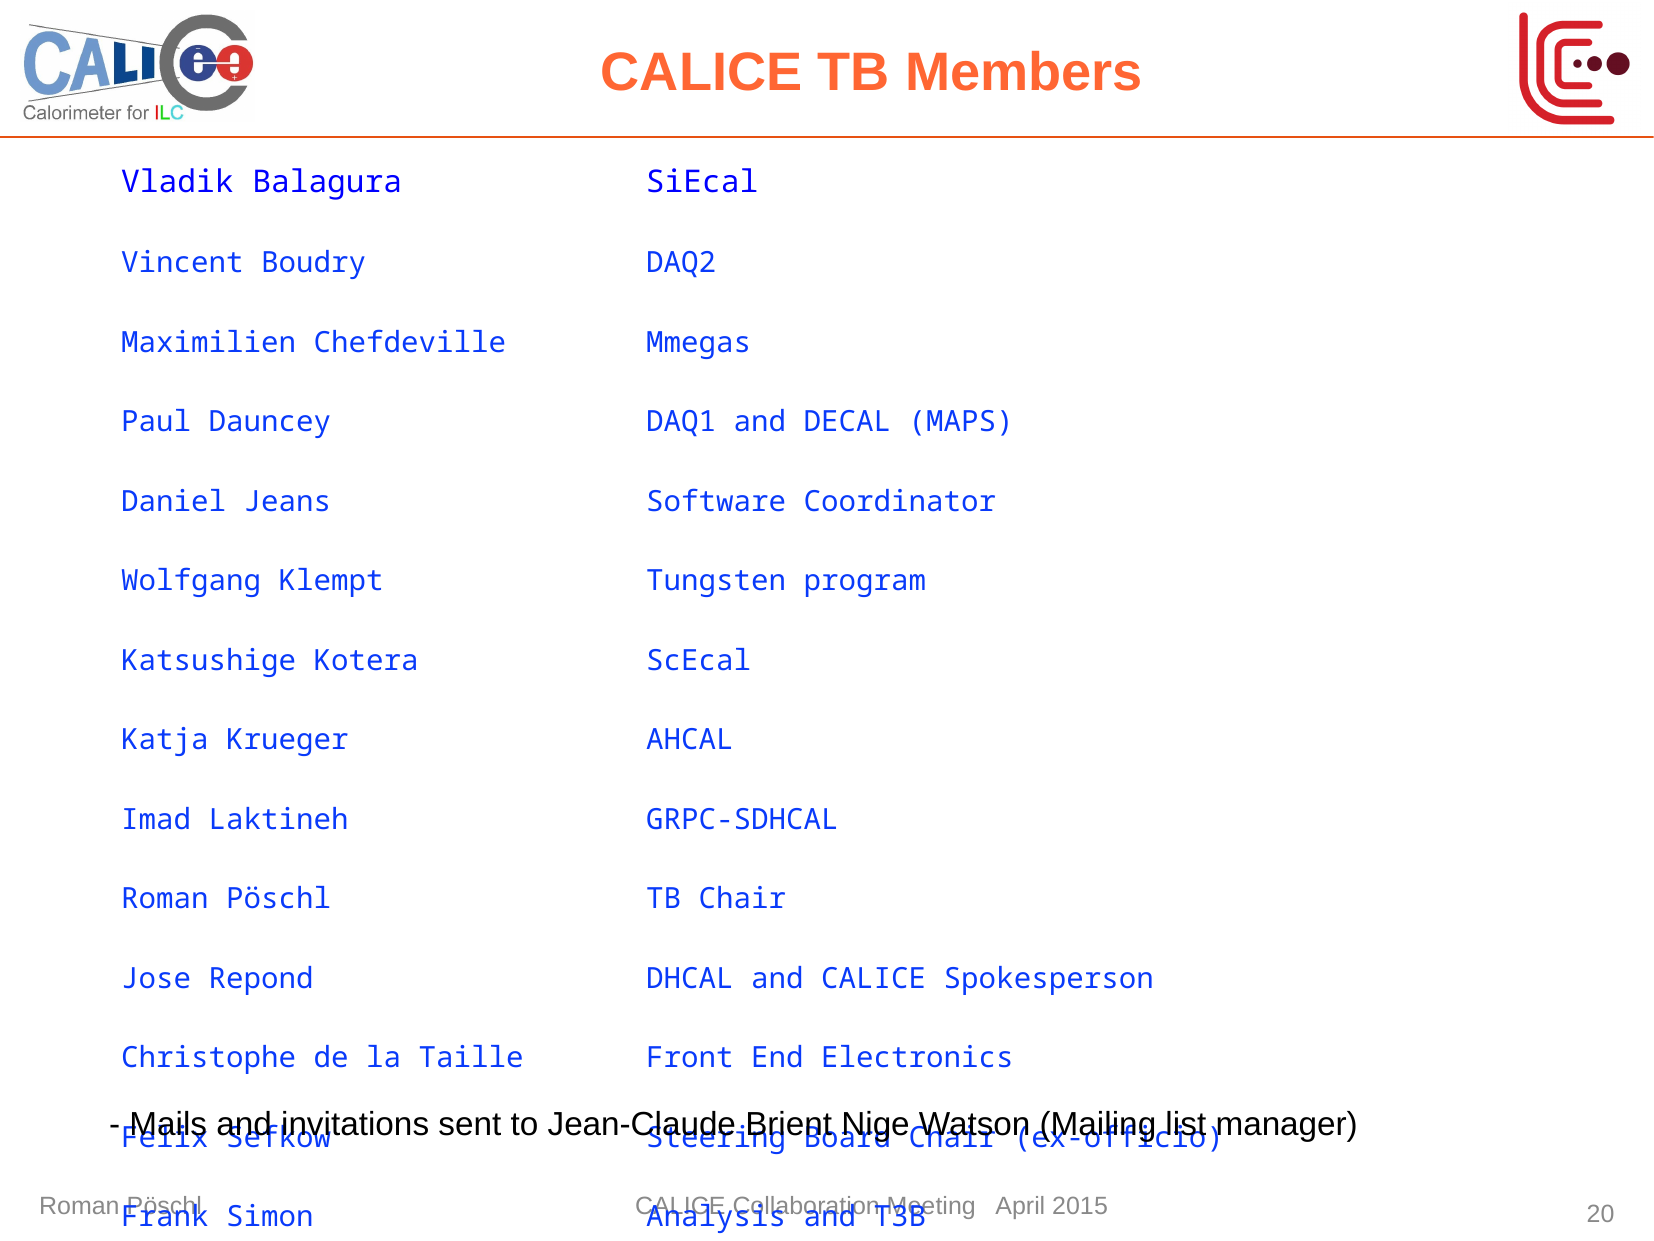

# CALICE TB Members
Vladik Balagura SiEcal
Vincent Boudry DAQ2
Maximilien Chefdeville Mmegas
Paul Dauncey DAQ1 and DECAL (MAPS)
Daniel Jeans Software Coordinator
Wolfgang Klempt Tungsten program
Katsushige Kotera ScEcal
Katja Krueger AHCAL
Imad Laktineh GRPC-SDHCAL
Roman Pöschl TB Chair
Jose Repond DHCAL and CALICE Spokesperson
Christophe de la Taille Front End Electronics
Felix Sefkow Steering Board Chair (ex-officio)
Frank Simon Analysis and T3B
Jaehoon Yu GEMs
Vishnu Zutshi TCMT
- Mails and invitations sent to Jean-Claude Brient Nige Watson (Mailing list manager)